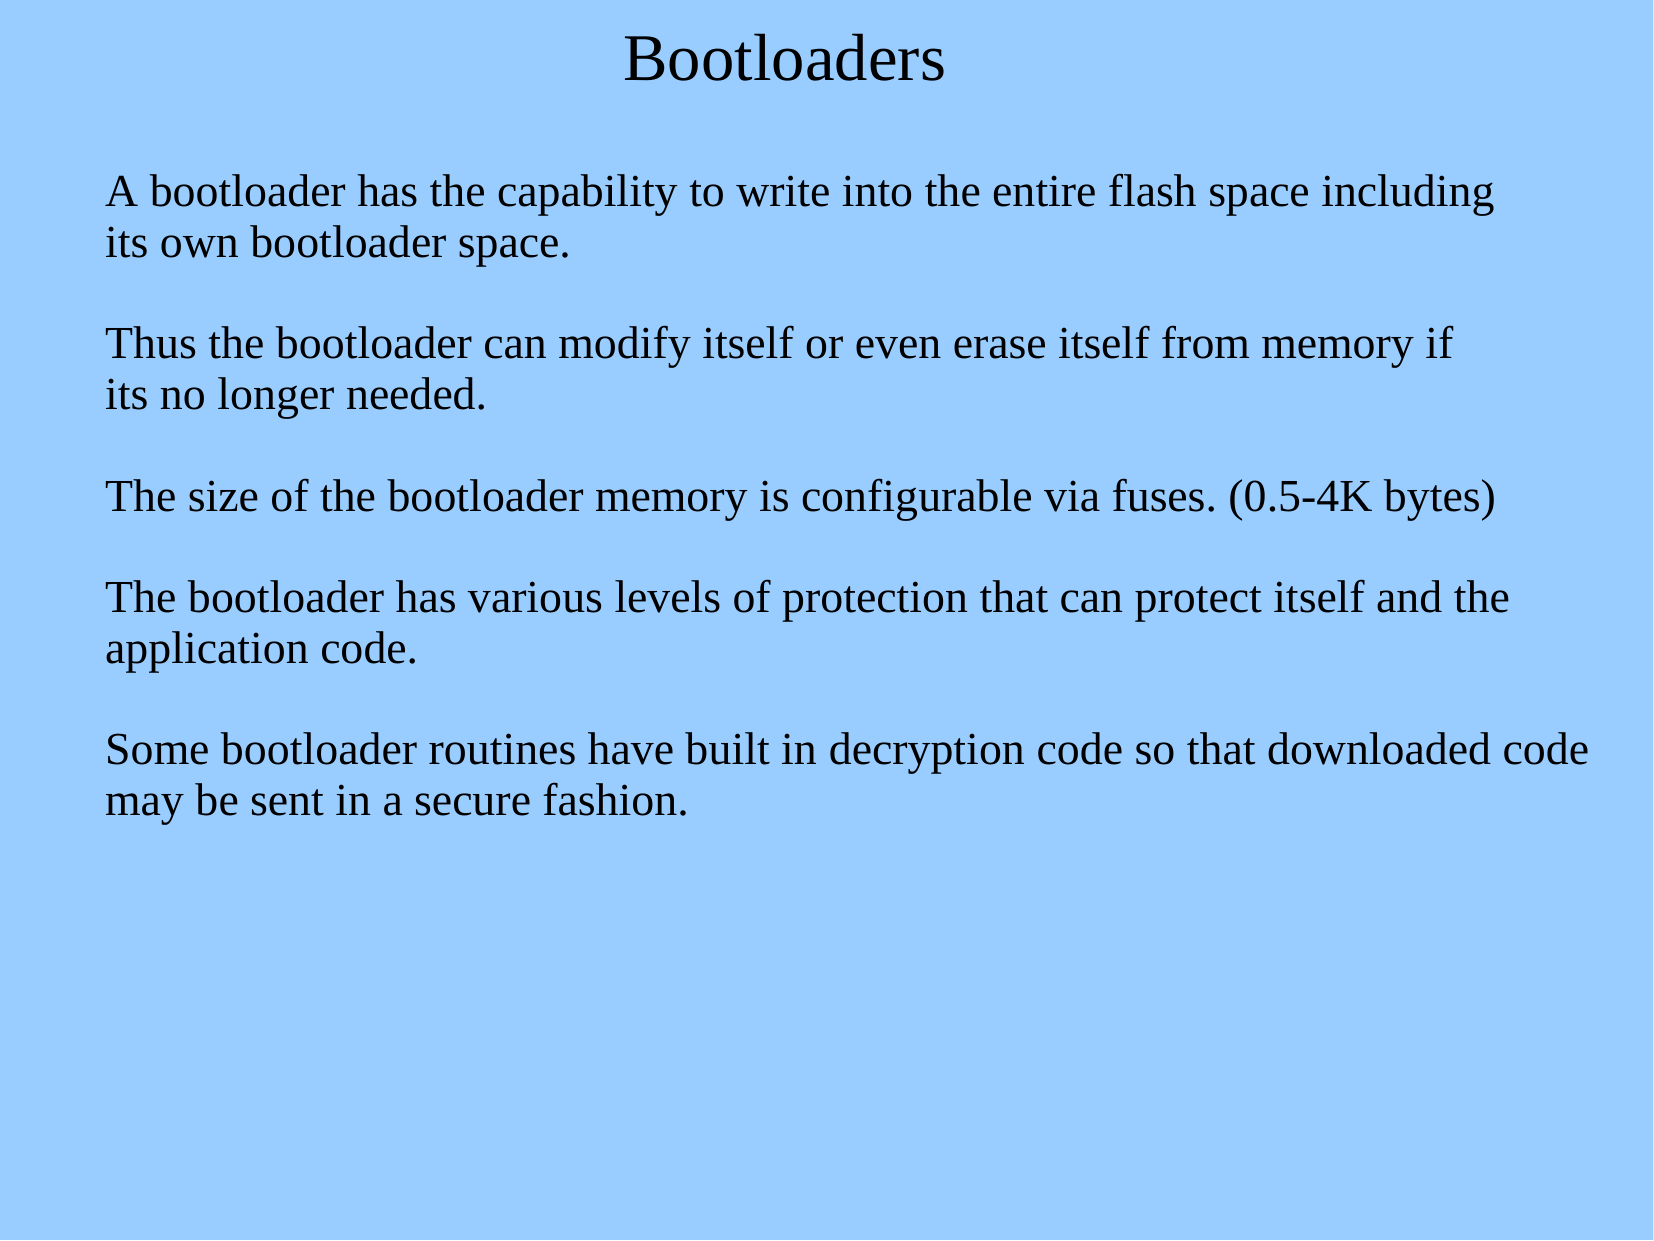

Bootloaders
A bootloader has the capability to write into the entire flash space including
its own bootloader space.
Thus the bootloader can modify itself or even erase itself from memory if
its no longer needed.
The size of the bootloader memory is configurable via fuses. (0.5-4K bytes)
The bootloader has various levels of protection that can protect itself and the
application code.
Some bootloader routines have built in decryption code so that downloaded code
may be sent in a secure fashion.